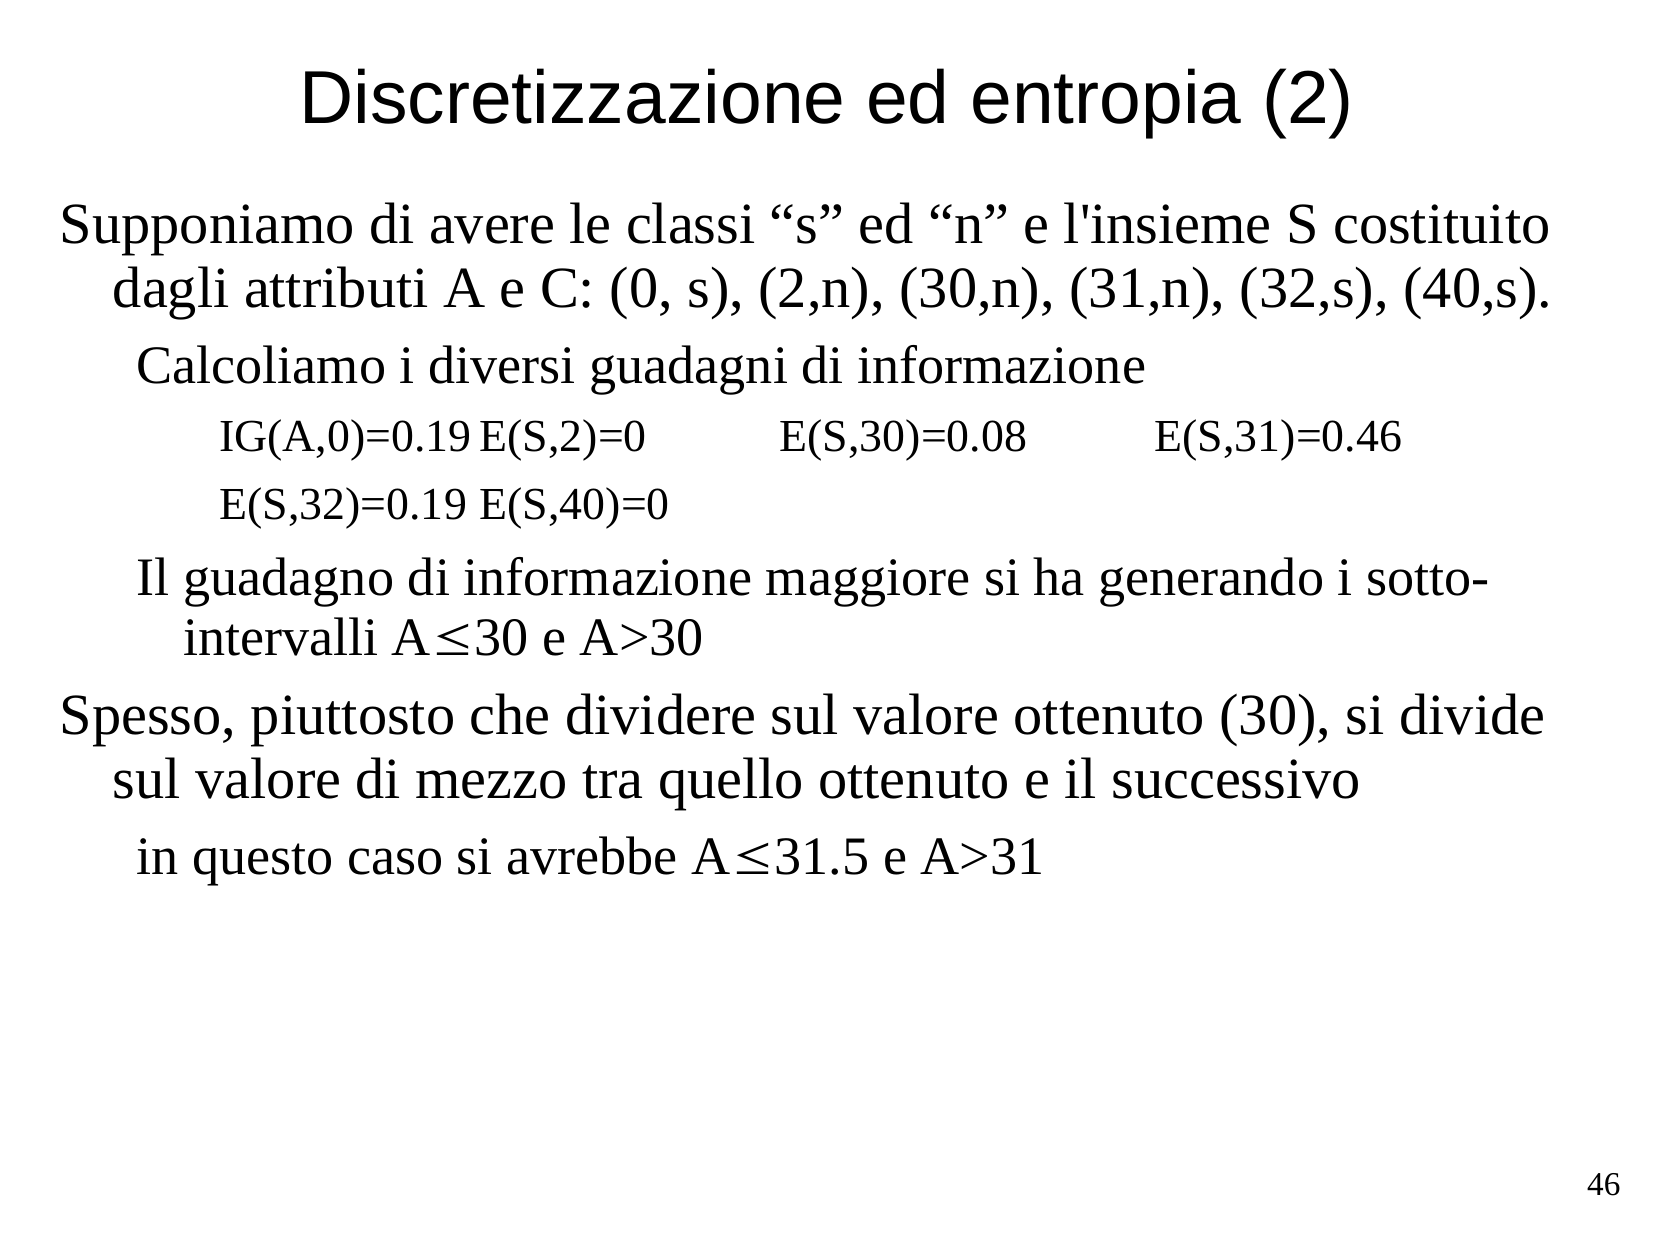

# Discretizzazione ed entropia (2)
Supponiamo di avere le classi “s” ed “n” e l'insieme S costituito dagli attributi A e C: (0, s), (2,n), (30,n), (31,n), (32,s), (40,s).
Calcoliamo i diversi guadagni di informazione
IG(A,0)=0.19	E(S,2)=0		E(S,30)=0.08		E(S,31)=0.46
E(S,32)=0.19 	E(S,40)=0
Il guadagno di informazione maggiore si ha generando i sotto-intervalli A≤30 e A>30
Spesso, piuttosto che dividere sul valore ottenuto (30), si divide sul valore di mezzo tra quello ottenuto e il successivo
in questo caso si avrebbe A≤31.5 e A>31